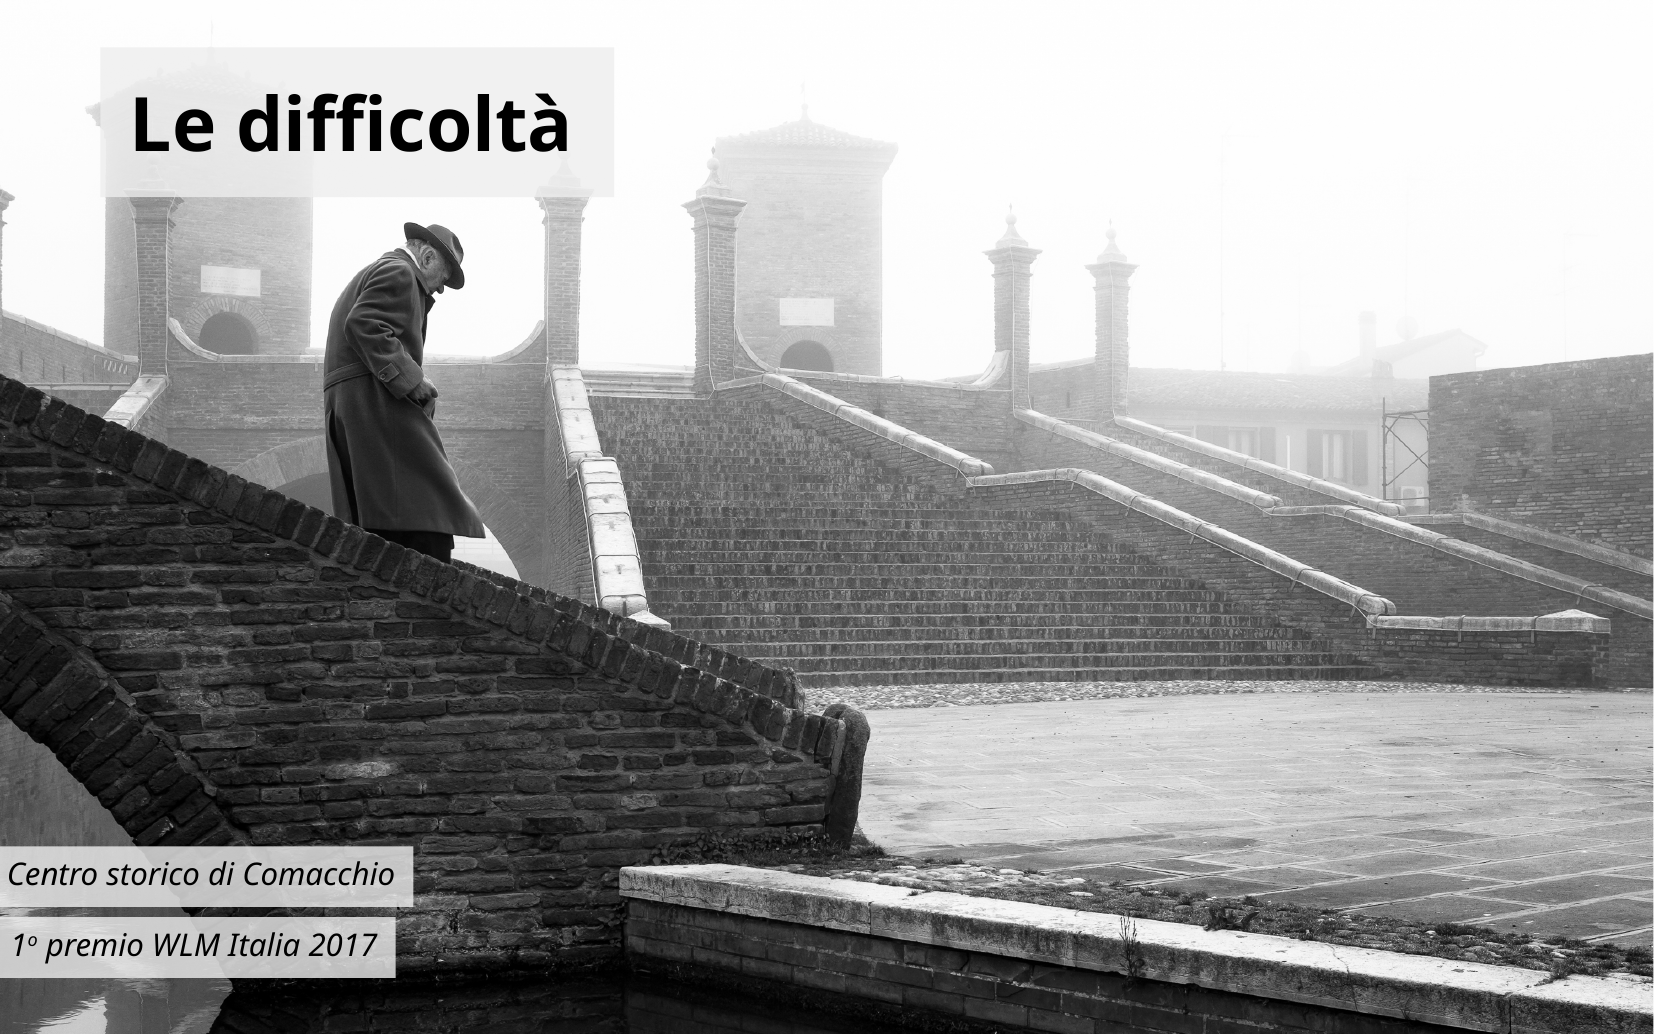

Le difficoltà
Centro storico di Comacchio
1o premio WLM Italia 2017